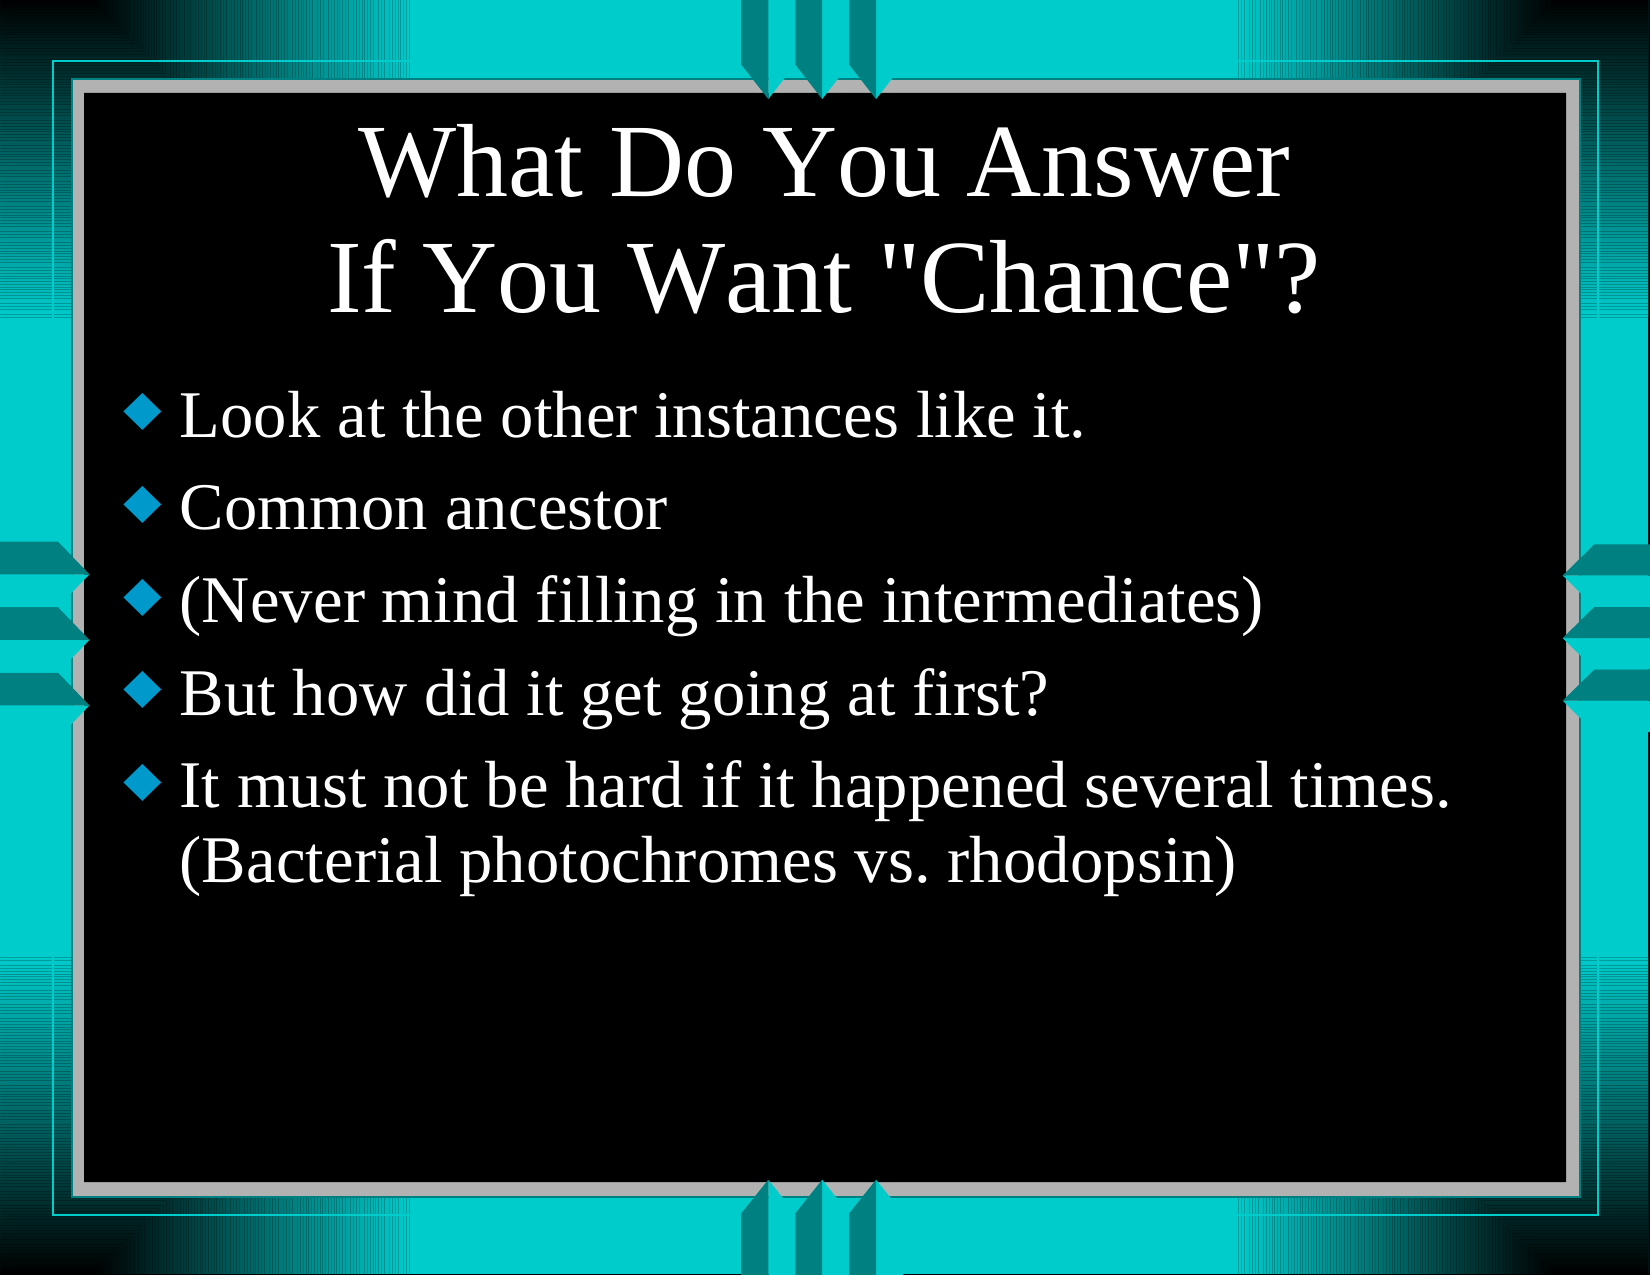

# What Do You Answer If You Want "Chance"?
Look at the other instances like it.
Common ancestor
(Never mind filling in the intermediates)
But how did it get going at first?
It must not be hard if it happened several times. (Bacterial photochromes vs. rhodopsin)